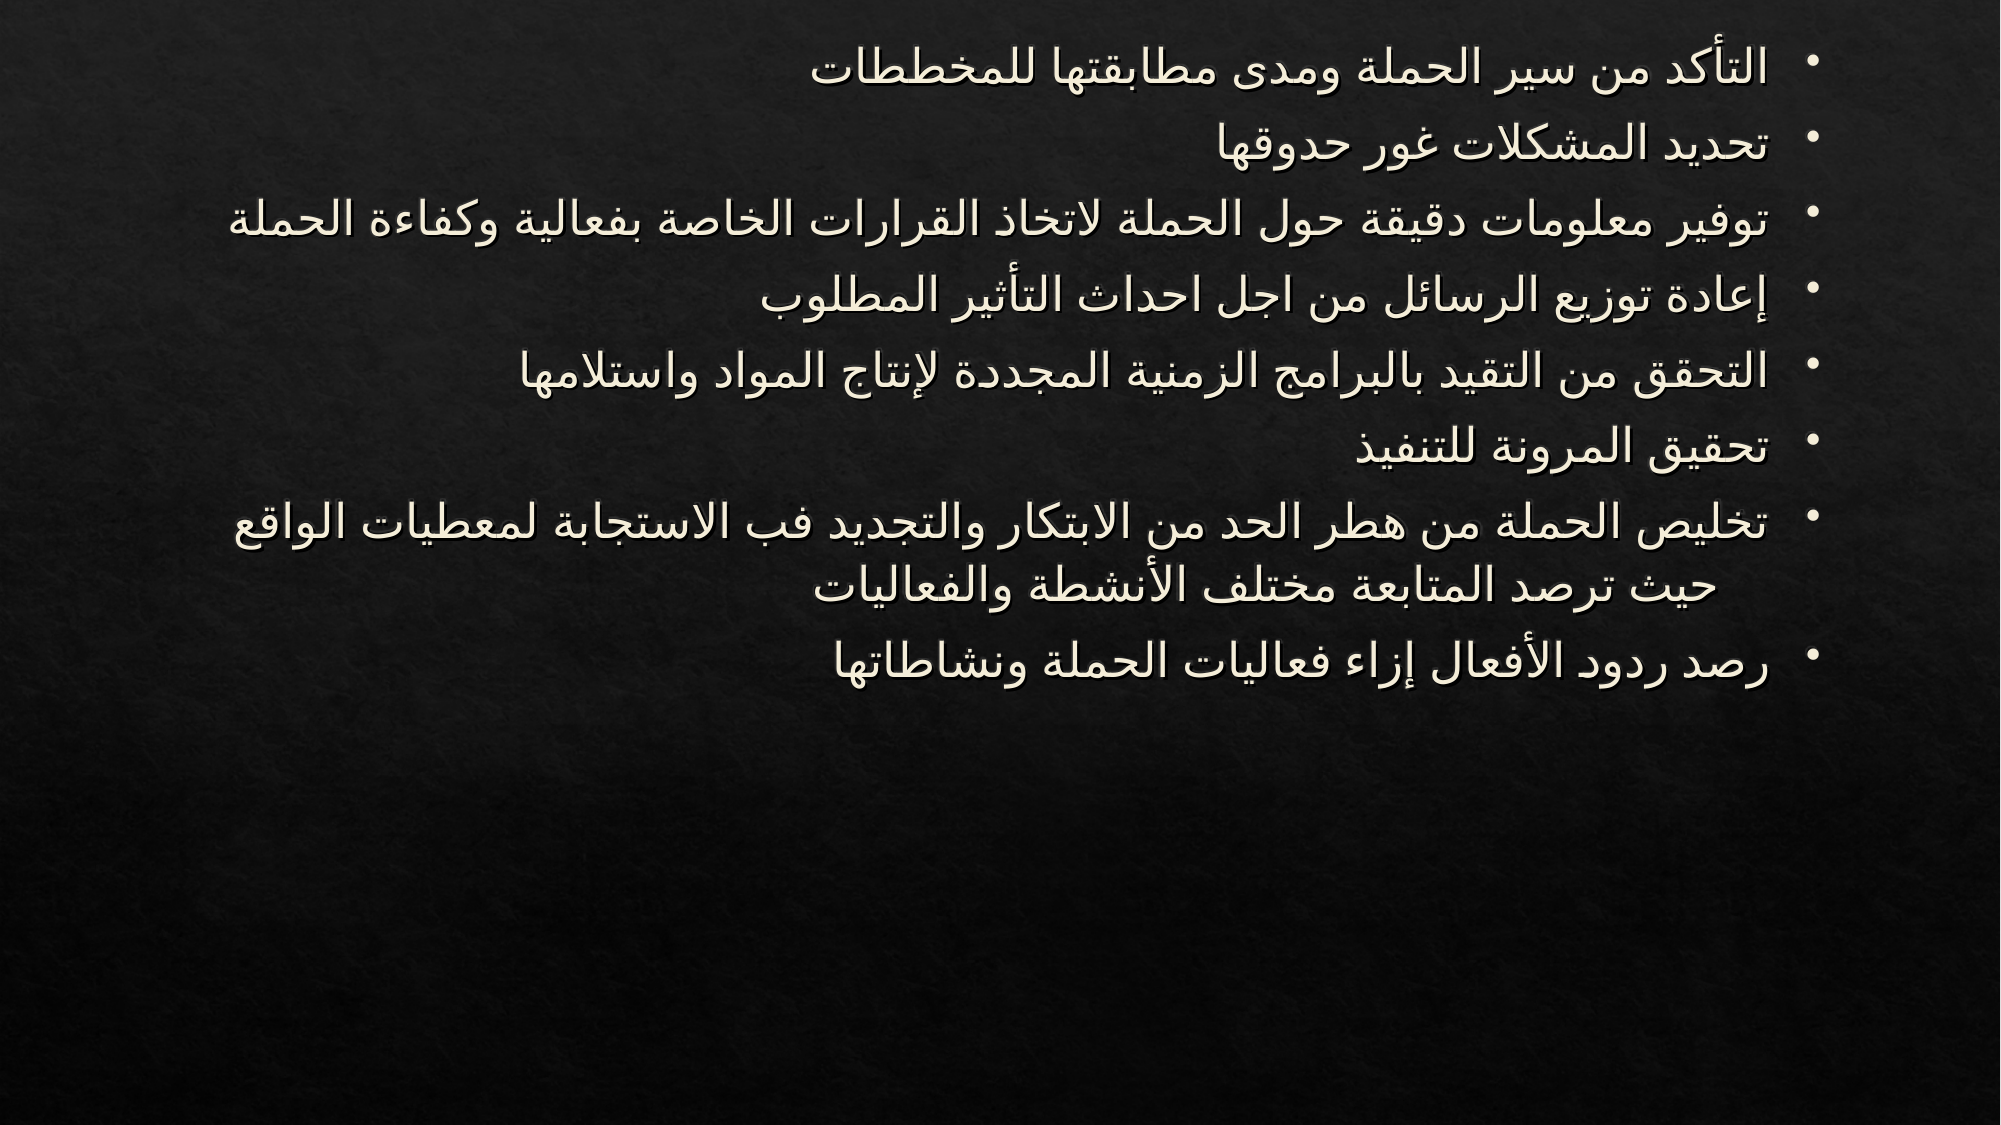

# التأكد من سير الحملة ومدى مطابقتها للمخططات
تحديد المشكلات غور حدوقها
توفير معلومات دقيقة حول الحملة لاتخاذ القرارات الخاصة بفعالية وكفاءة الحملة
إعادة توزيع الرسائل من اجل احداث التأثير المطلوب
التحقق من التقيد بالبرامج الزمنية المجددة لإنتاج المواد واستلامها
تحقيق المرونة للتنفيذ
تخليص الحملة من هطر الحد من الابتكار والتجديد فب الاستجابة لمعطيات الواقع حيث ترصد المتابعة مختلف الأنشطة والفعاليات
رصد ردود الأفعال إزاء فعاليات الحملة ونشاطاتها